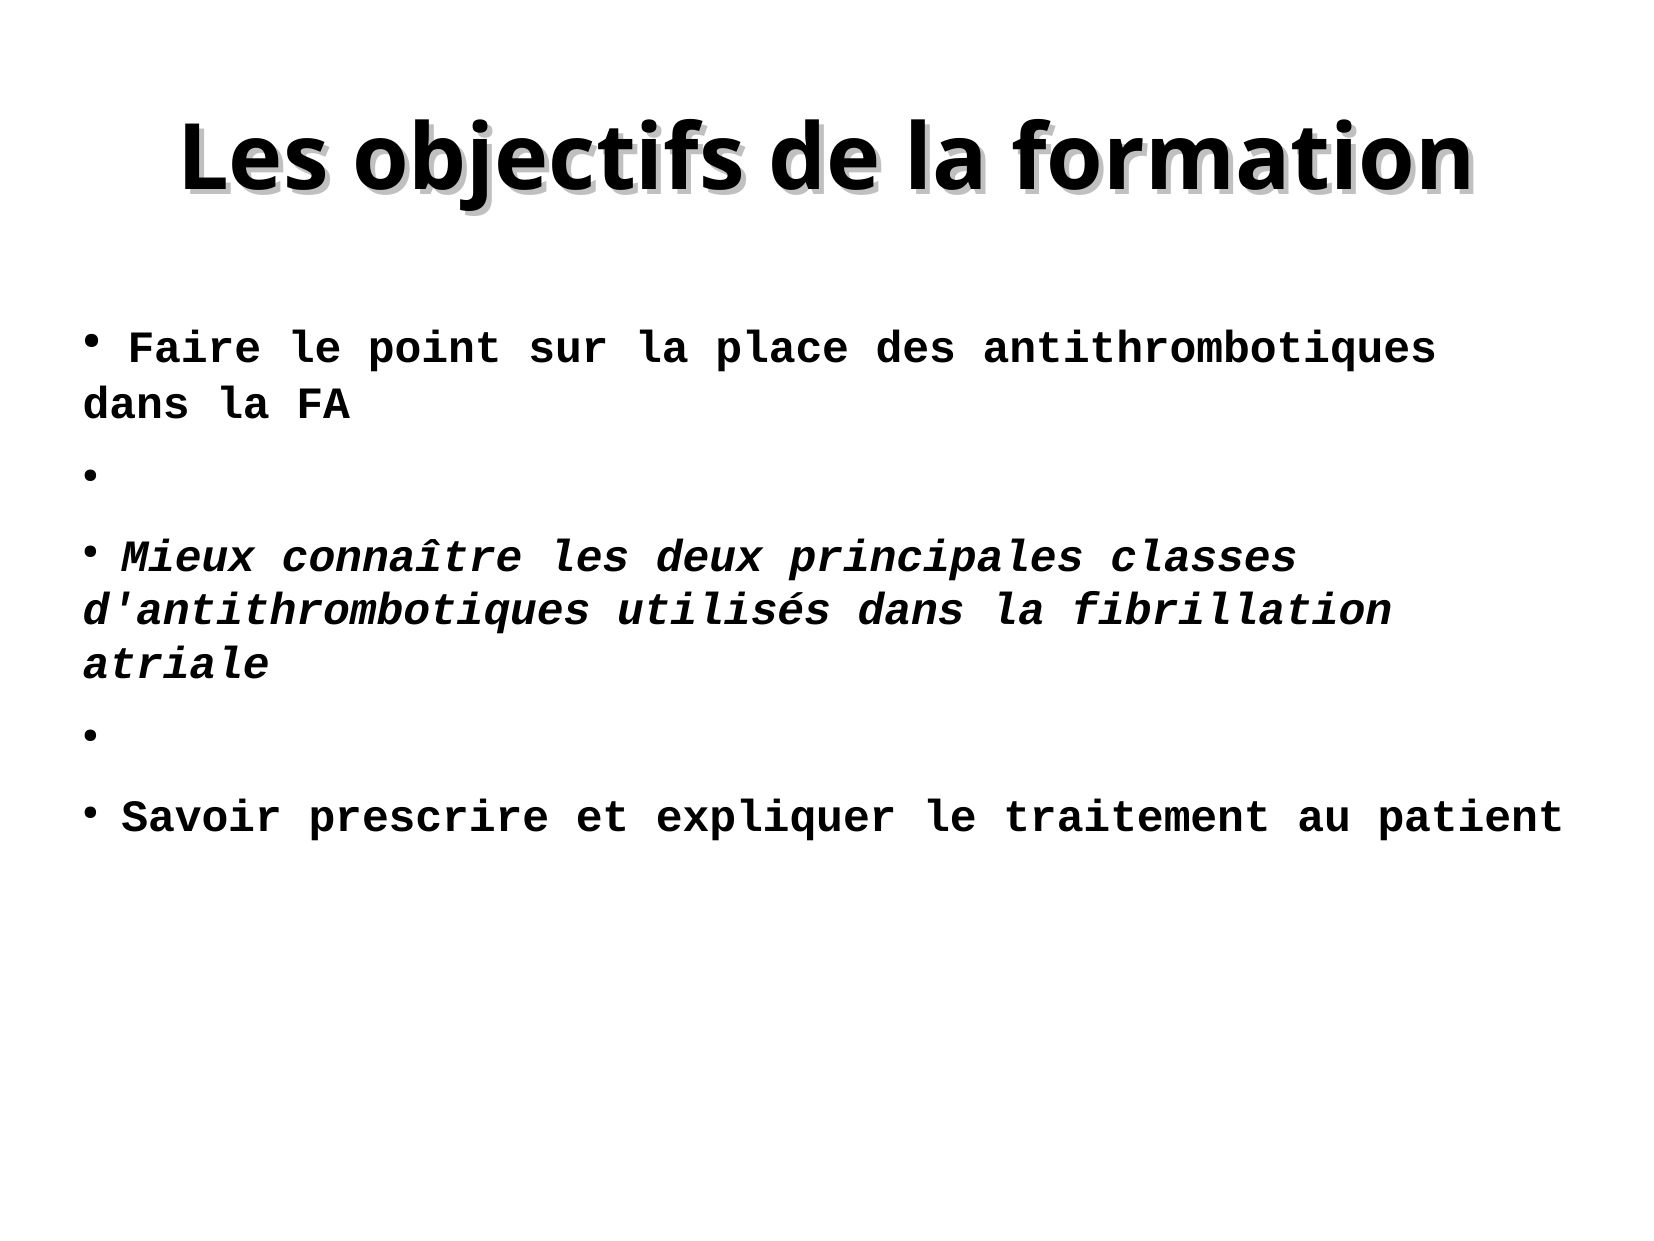

# Les objectifs de la formation
 Faire le point sur la place des antithrombotiques dans la FA
 Mieux connaître les deux principales classes d'antithrombotiques utilisés dans la fibrillation atriale
 Savoir prescrire et expliquer le traitement au patient